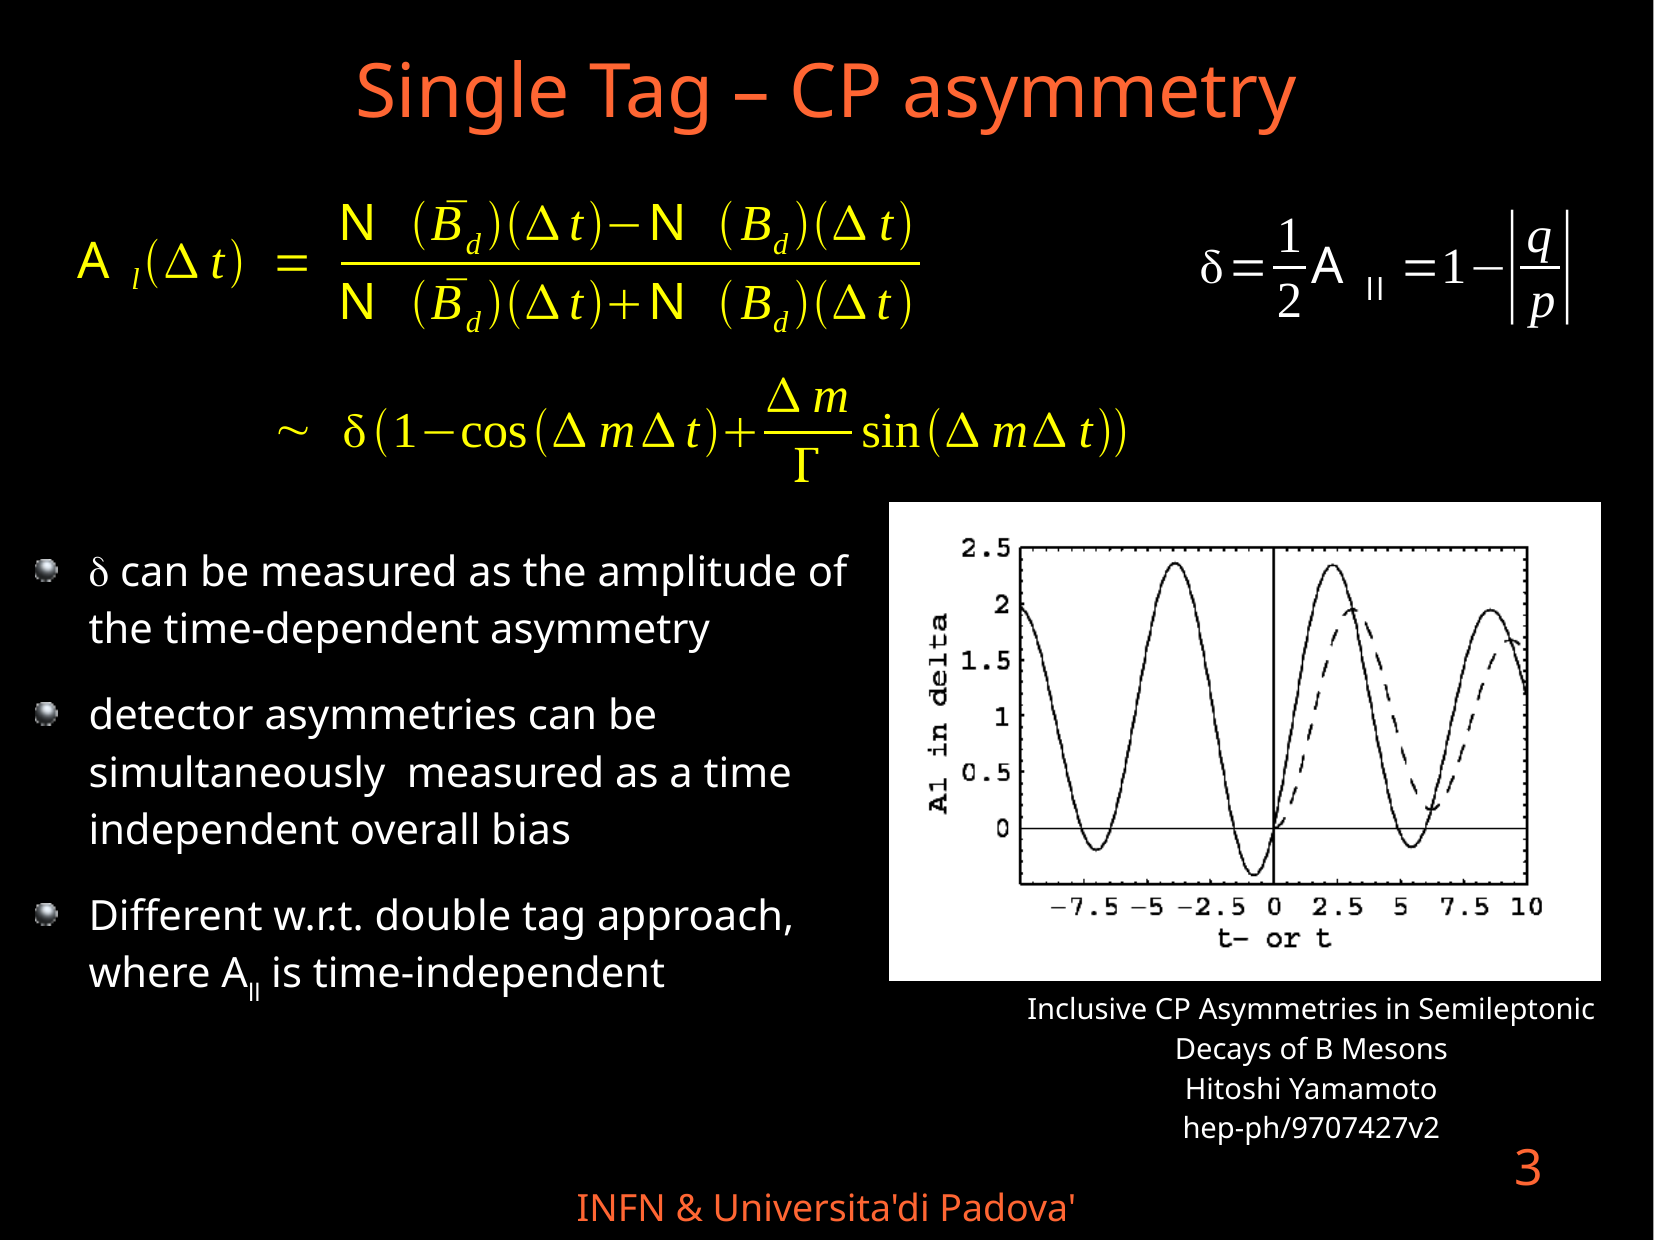

# Single Tag – CP asymmetry
d can be measured as the amplitude of the time-dependent asymmetry
detector asymmetries can be simultaneously measured as a time independent overall bias
Different w.r.t. double tag approach, where All is time-independent
Inclusive CP Asymmetries in Semileptonic
Decays of B Mesons
Hitoshi Yamamoto
hep-ph/9707427v2